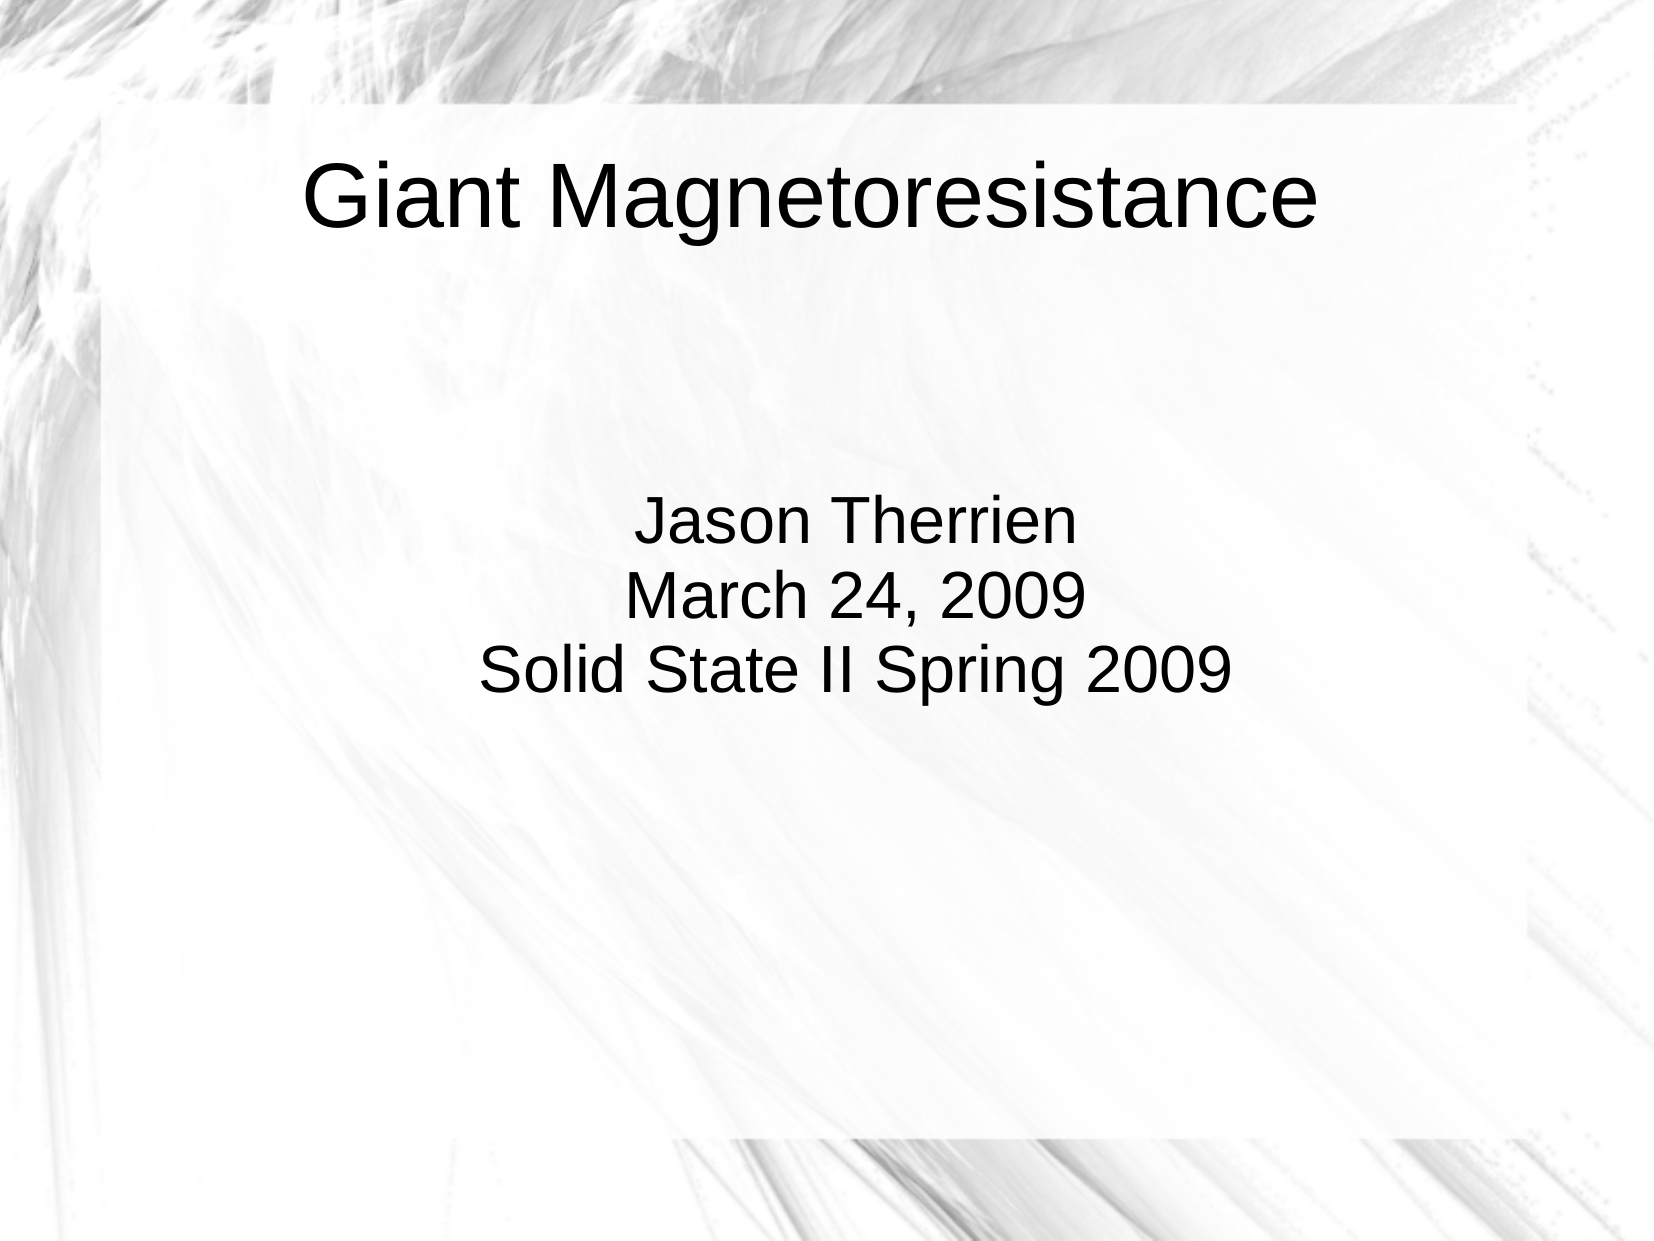

# Giant Magnetoresistance
Jason Therrien
March 24, 2009
Solid State II Spring 2009